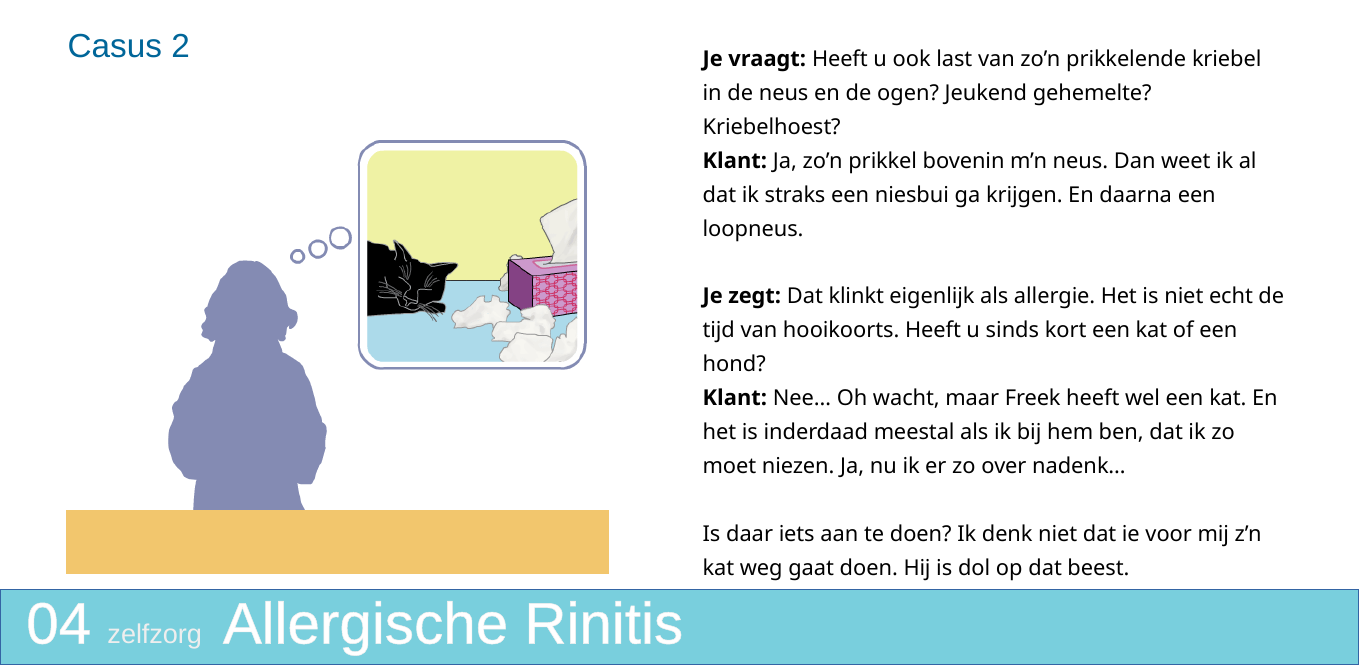

# Casus 2
Je vraagt: Heeft u ook last van zo’n prikkelende kriebel in de neus en de ogen? Jeukend gehemelte? Kriebelhoest?
Klant: Ja, zo’n prikkel bovenin m’n neus. Dan weet ik al dat ik straks een niesbui ga krijgen. En daarna een loopneus.
Je zegt: Dat klinkt eigenlijk als allergie. Het is niet echt de tijd van hooikoorts. Heeft u sinds kort een kat of een hond?
Klant: Nee… Oh wacht, maar Freek heeft wel een kat. En het is inderdaad meestal als ik bij hem ben, dat ik zo moet niezen. Ja, nu ik er zo over nadenk…
Is daar iets aan te doen? Ik denk niet dat ie voor mij z’n kat weg gaat doen. Hij is dol op dat beest.
04 zelfzorg Allergische Rinitis